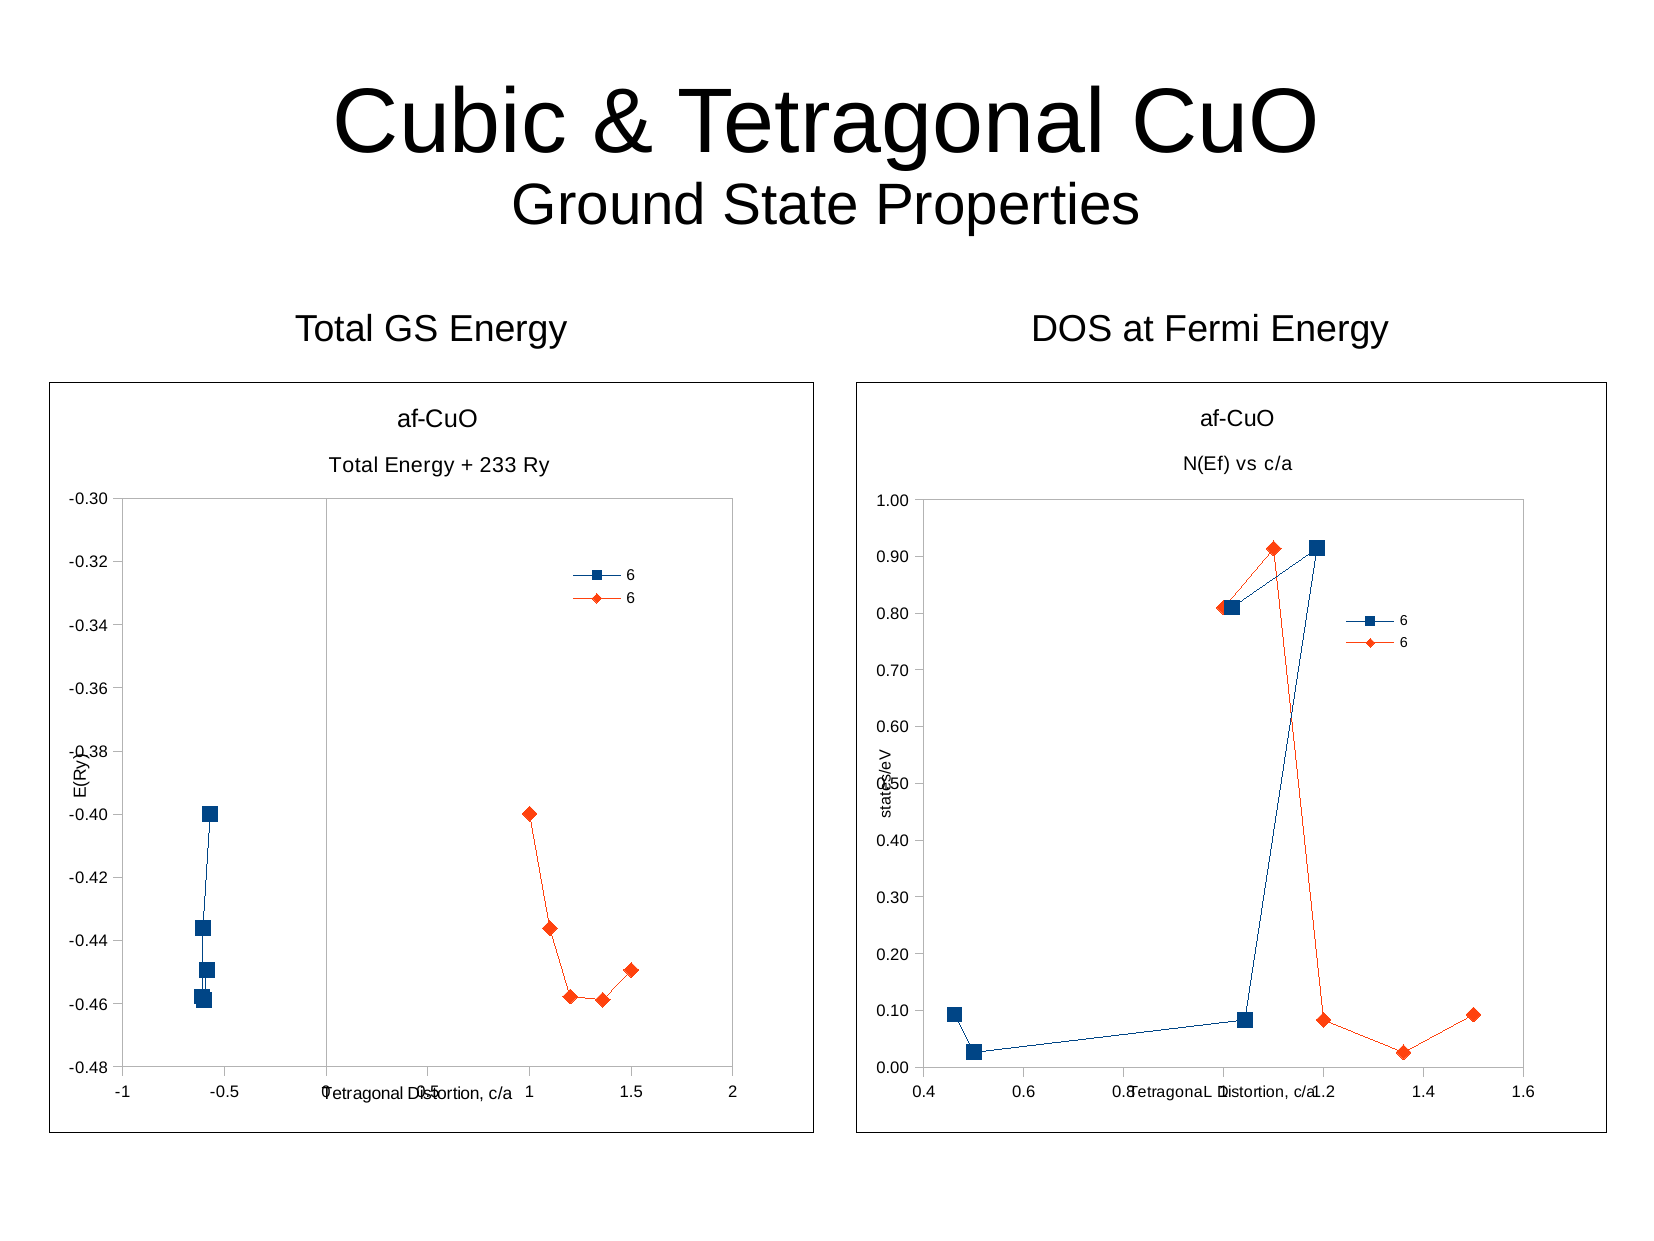

# Cubic & Tetragonal CuO Ground State Properties
Total GS Energy
### Chart: af-CuO
Total Energy + 233 Ry
| Category | 6 | 6 |
|---|---|---|DOS at Fermi Energy
### Chart: af-CuO
N(Ef) vs c/a
| Category | 6 | 6 |
|---|---|---|